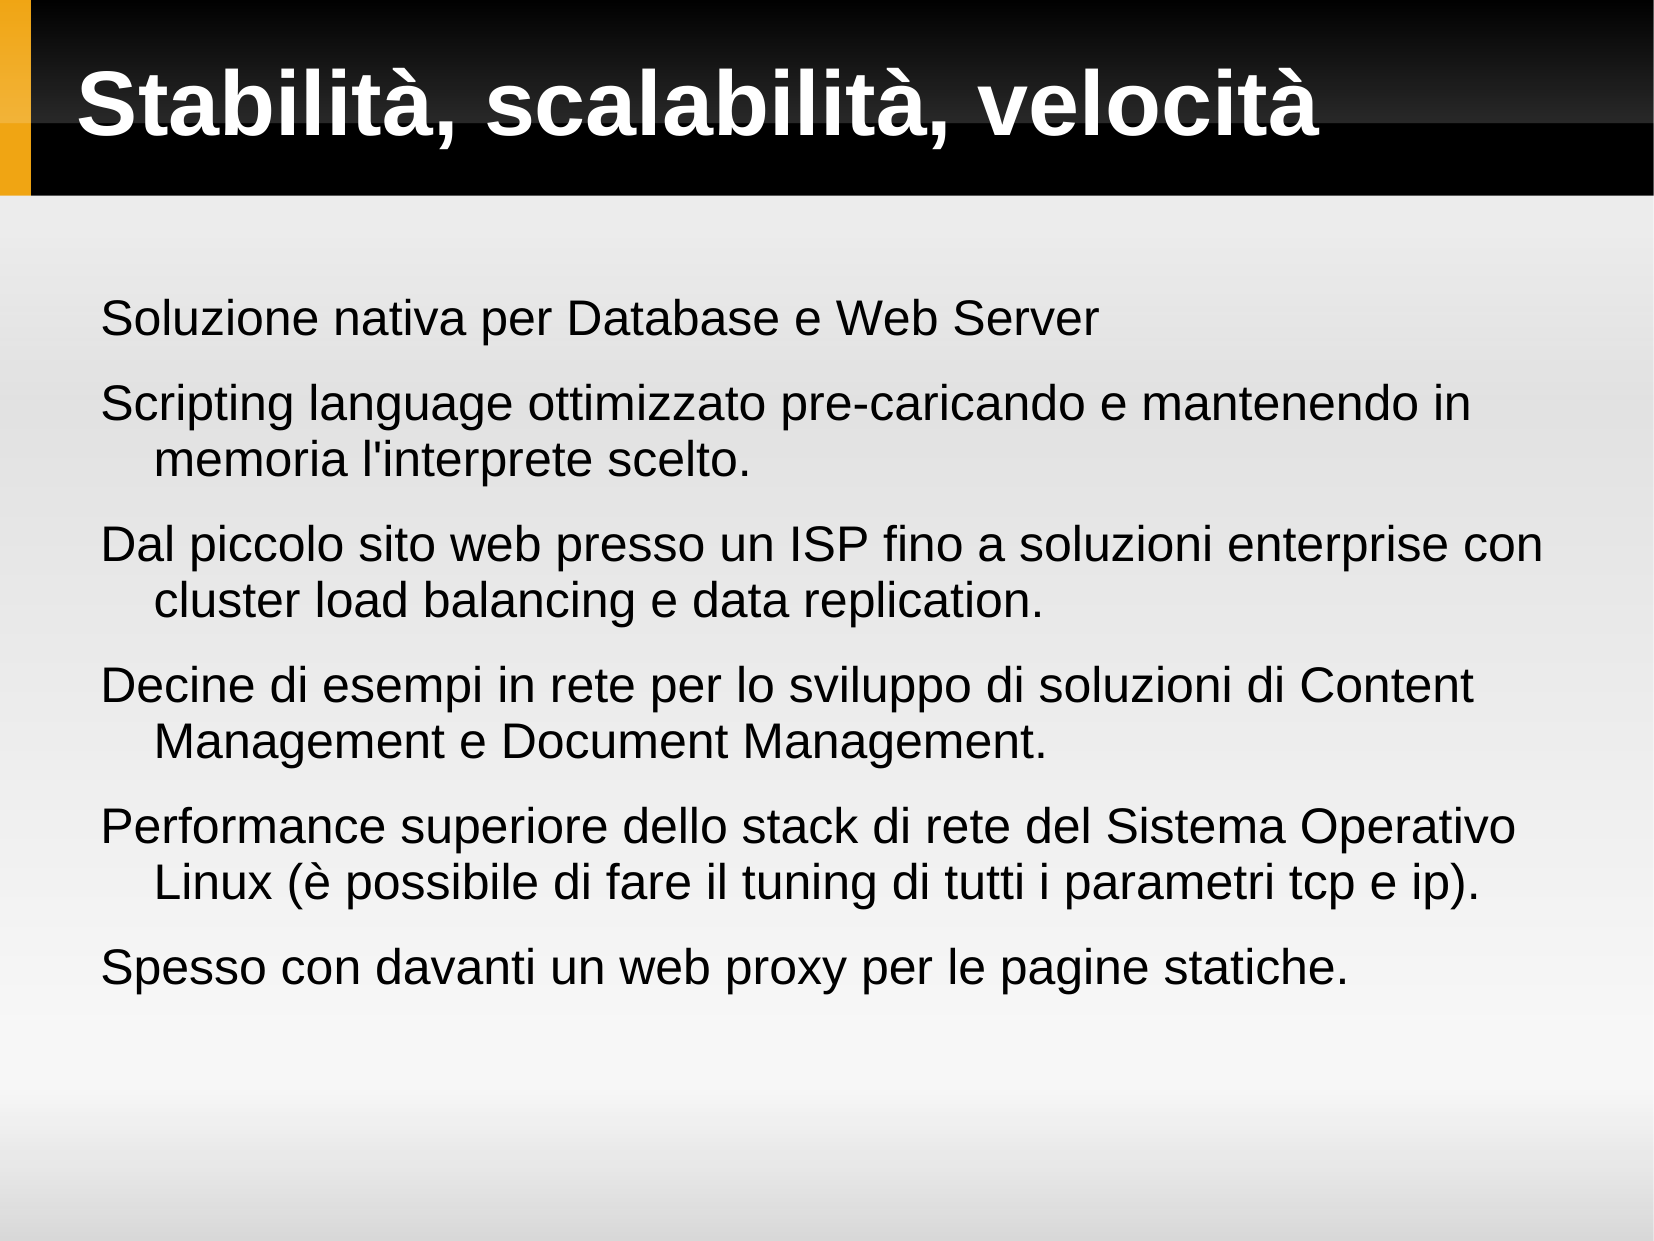

# Stabilità, scalabilità, velocità
Soluzione nativa per Database e Web Server
Scripting language ottimizzato pre-caricando e mantenendo in memoria l'interprete scelto.
Dal piccolo sito web presso un ISP fino a soluzioni enterprise con cluster load balancing e data replication.
Decine di esempi in rete per lo sviluppo di soluzioni di Content Management e Document Management.
Performance superiore dello stack di rete del Sistema Operativo Linux (è possibile di fare il tuning di tutti i parametri tcp e ip).
Spesso con davanti un web proxy per le pagine statiche.